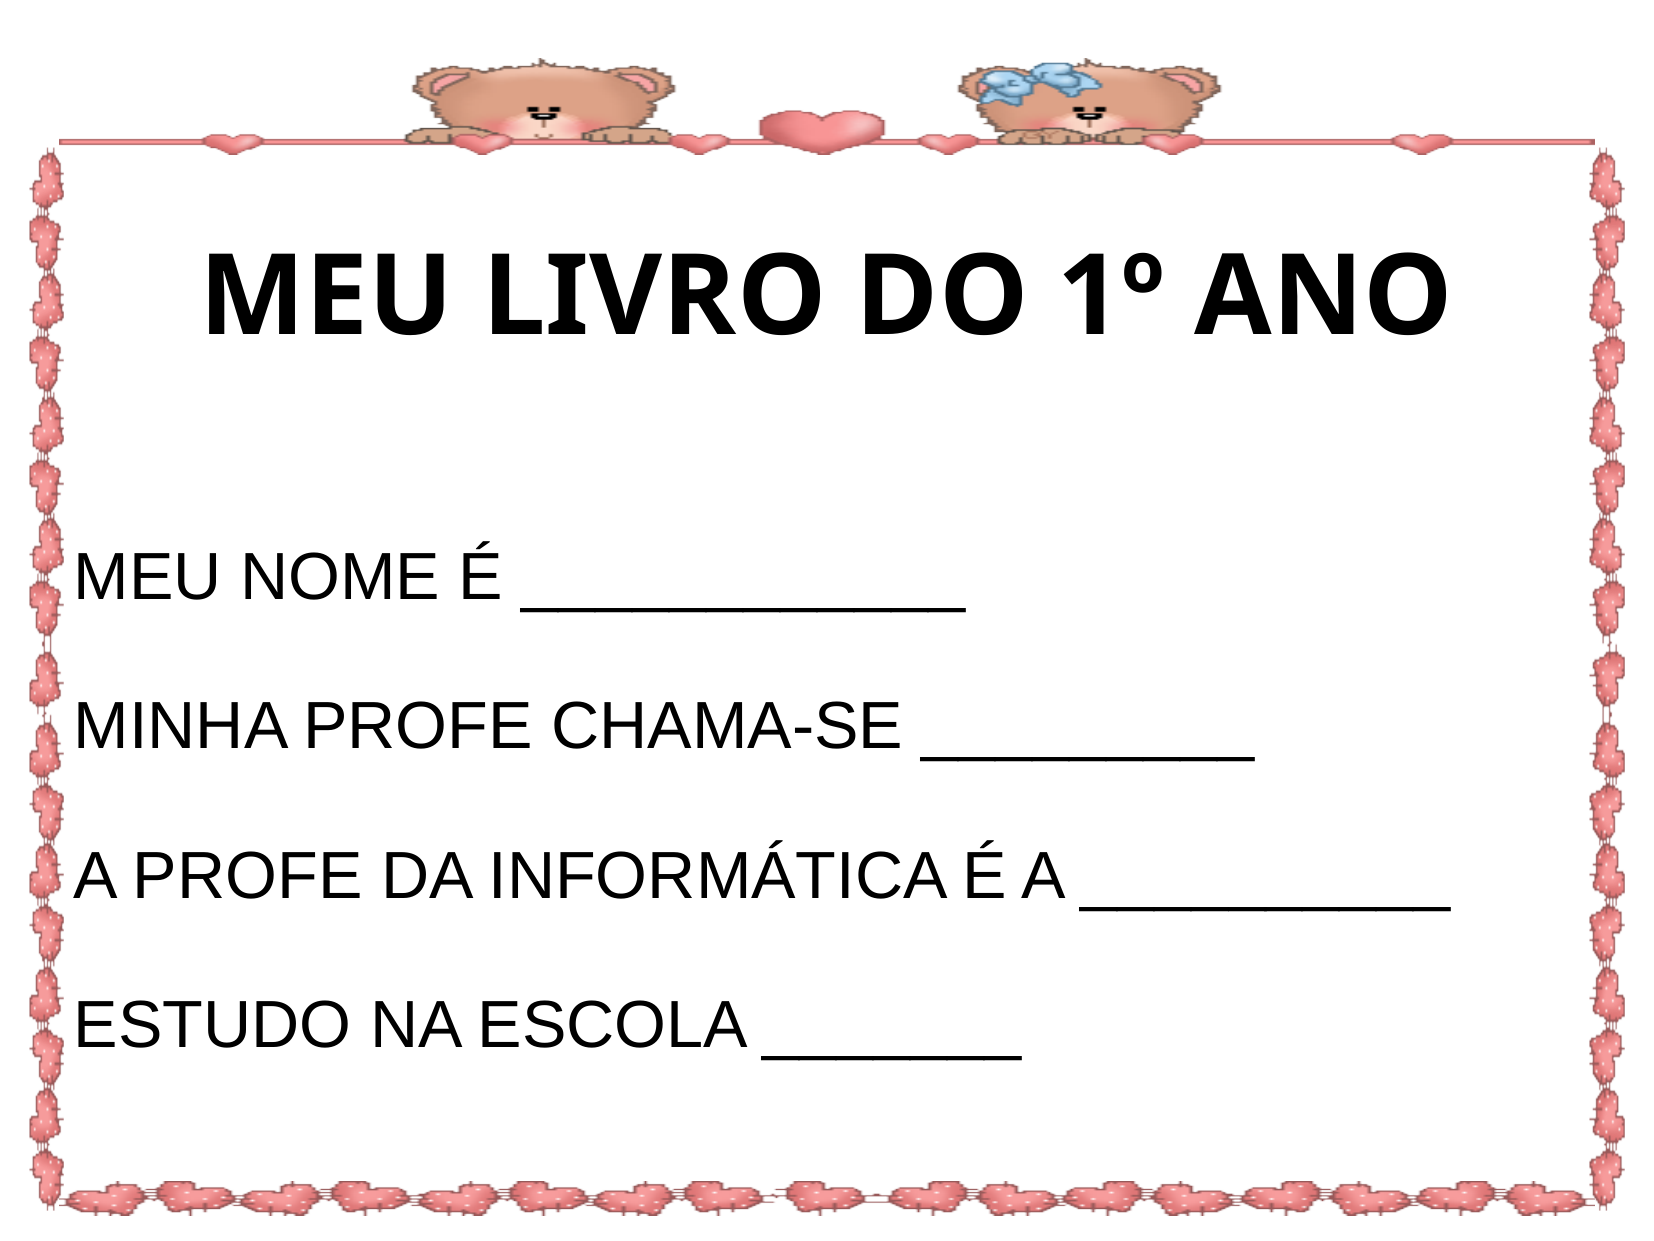

MEU LIVRO DO 1º ANO
MEU NOME É ____________
MINHA PROFE CHAMA-SE _________
A PROFE DA INFORMÁTICA É A __________
ESTUDO NA ESCOLA _______